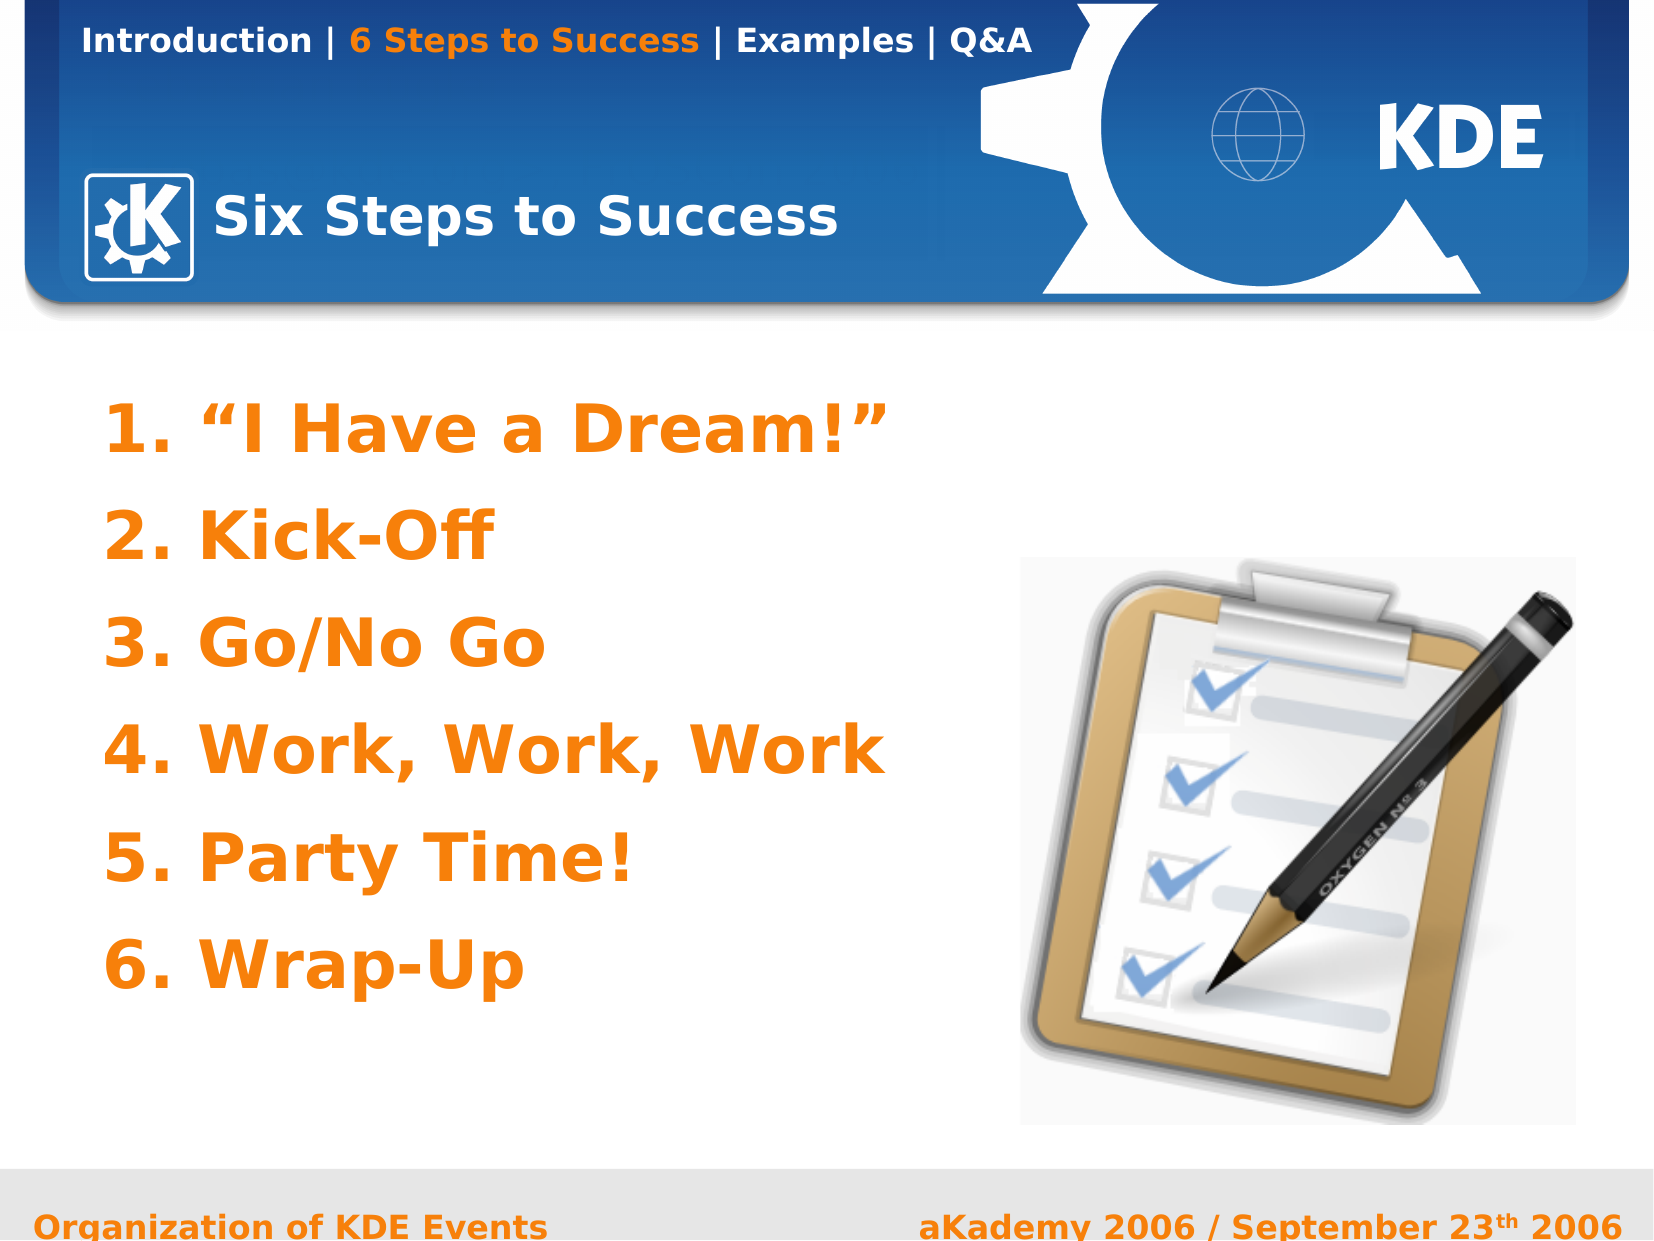

Introduction | 6 Steps to Success | Examples | Q&A
# Six Steps to Success
 “I Have a Dream!”
 Kick-Off
 Go/No Go
 Work, Work, Work
 Party Time!
 Wrap-Up